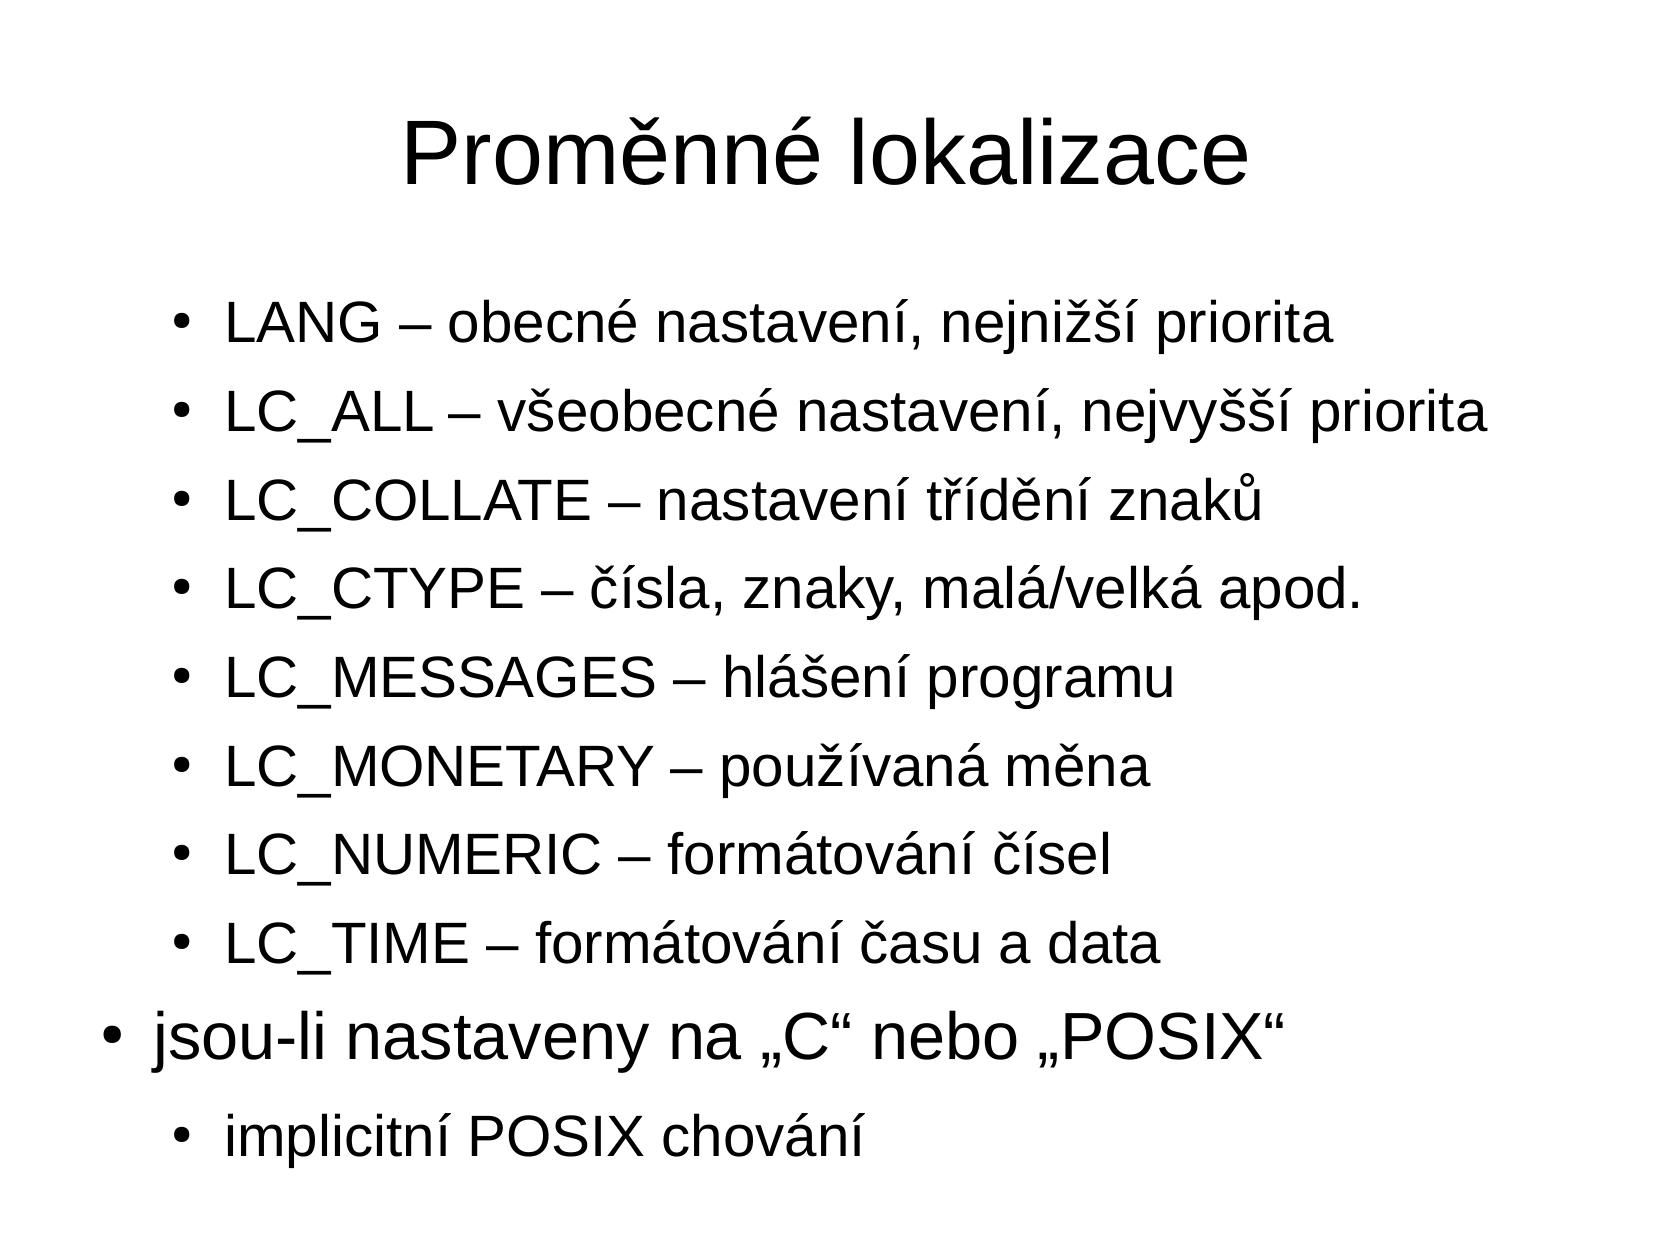

# Proměnné lokalizace
LANG – obecné nastavení, nejnižší priorita
LC_ALL – všeobecné nastavení, nejvyšší priorita
LC_COLLATE – nastavení třídění znaků
LC_CTYPE – čísla, znaky, malá/velká apod.
LC_MESSAGES – hlášení programu
LC_MONETARY – používaná měna
LC_NUMERIC – formátování čísel
LC_TIME – formátování času a data
jsou-li nastaveny na „C“ nebo „POSIX“
implicitní POSIX chování